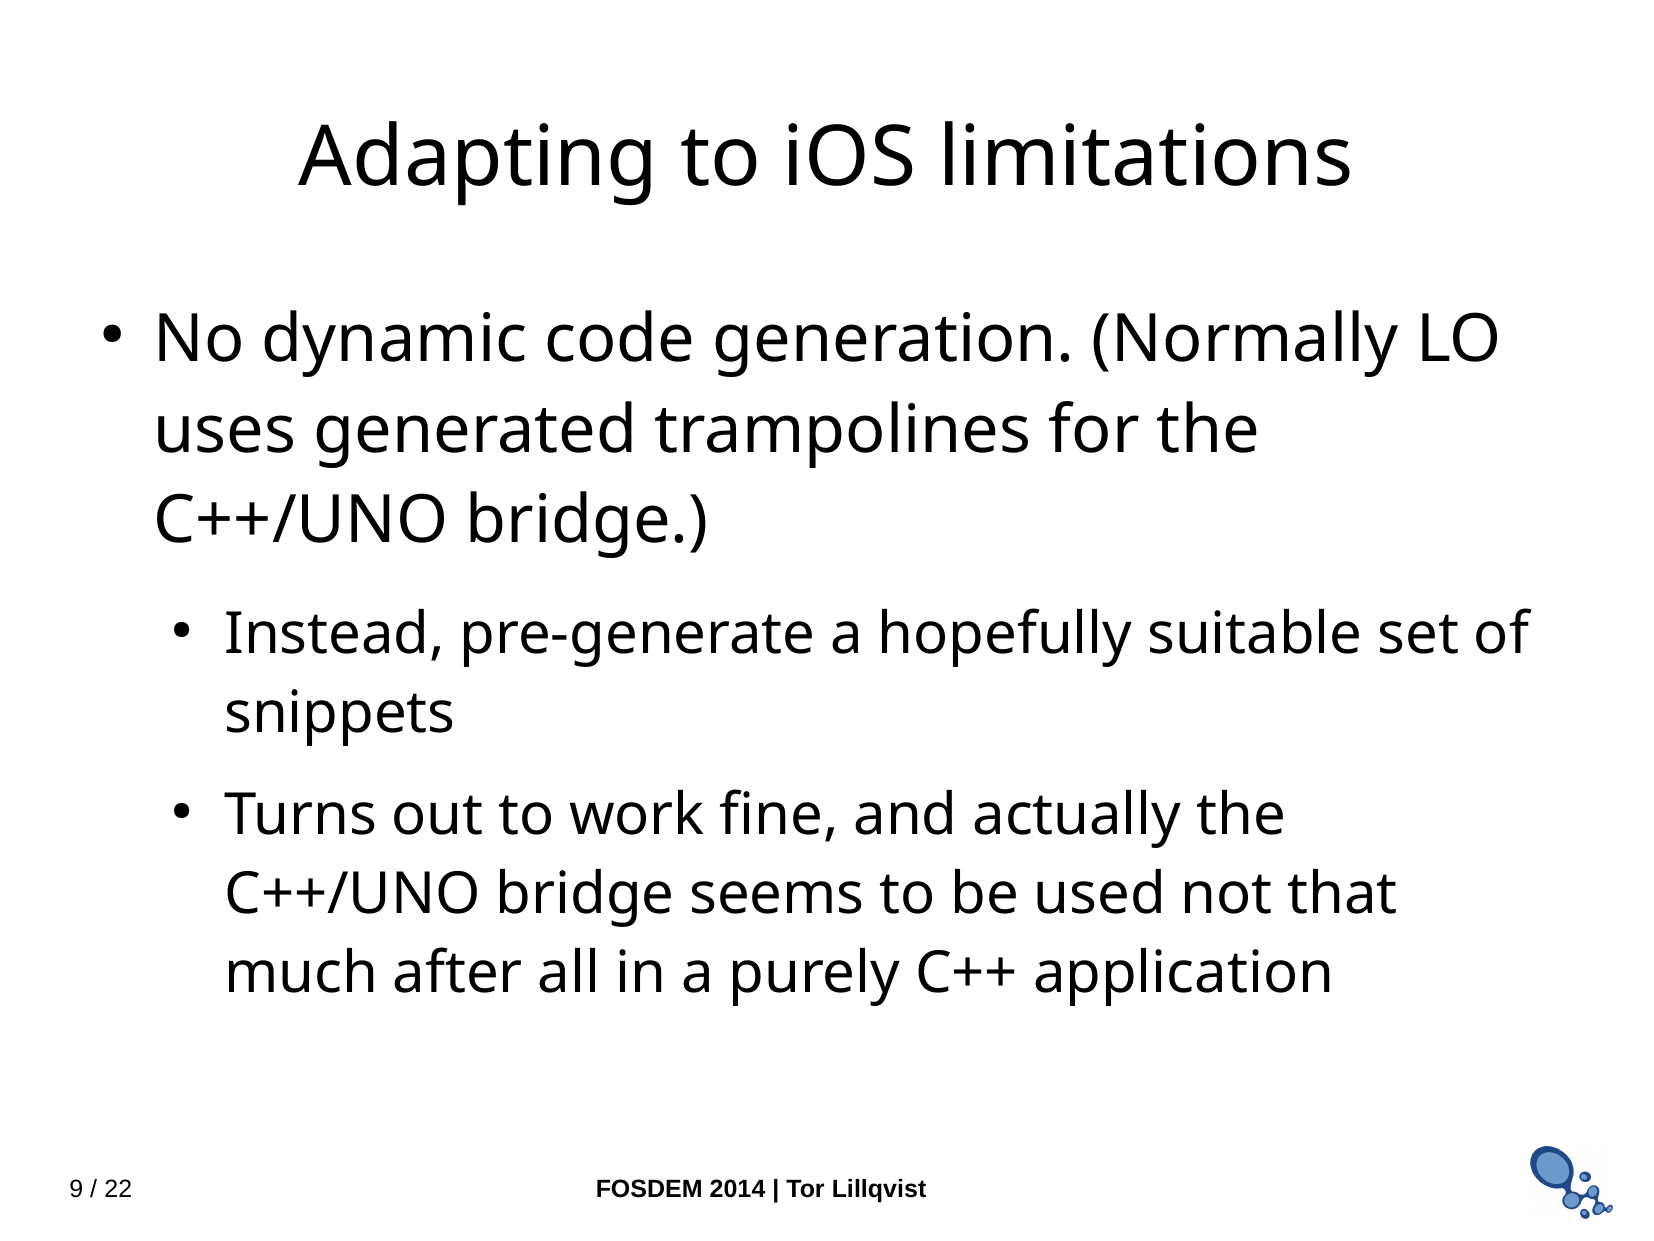

# Adapting to iOS limitations
No dynamic code generation. (Normally LO uses generated trampolines for the C++/UNO bridge.)
Instead, pre-generate a hopefully suitable set of snippets
Turns out to work fine, and actually the C++/UNO bridge seems to be used not that much after all in a purely C++ application